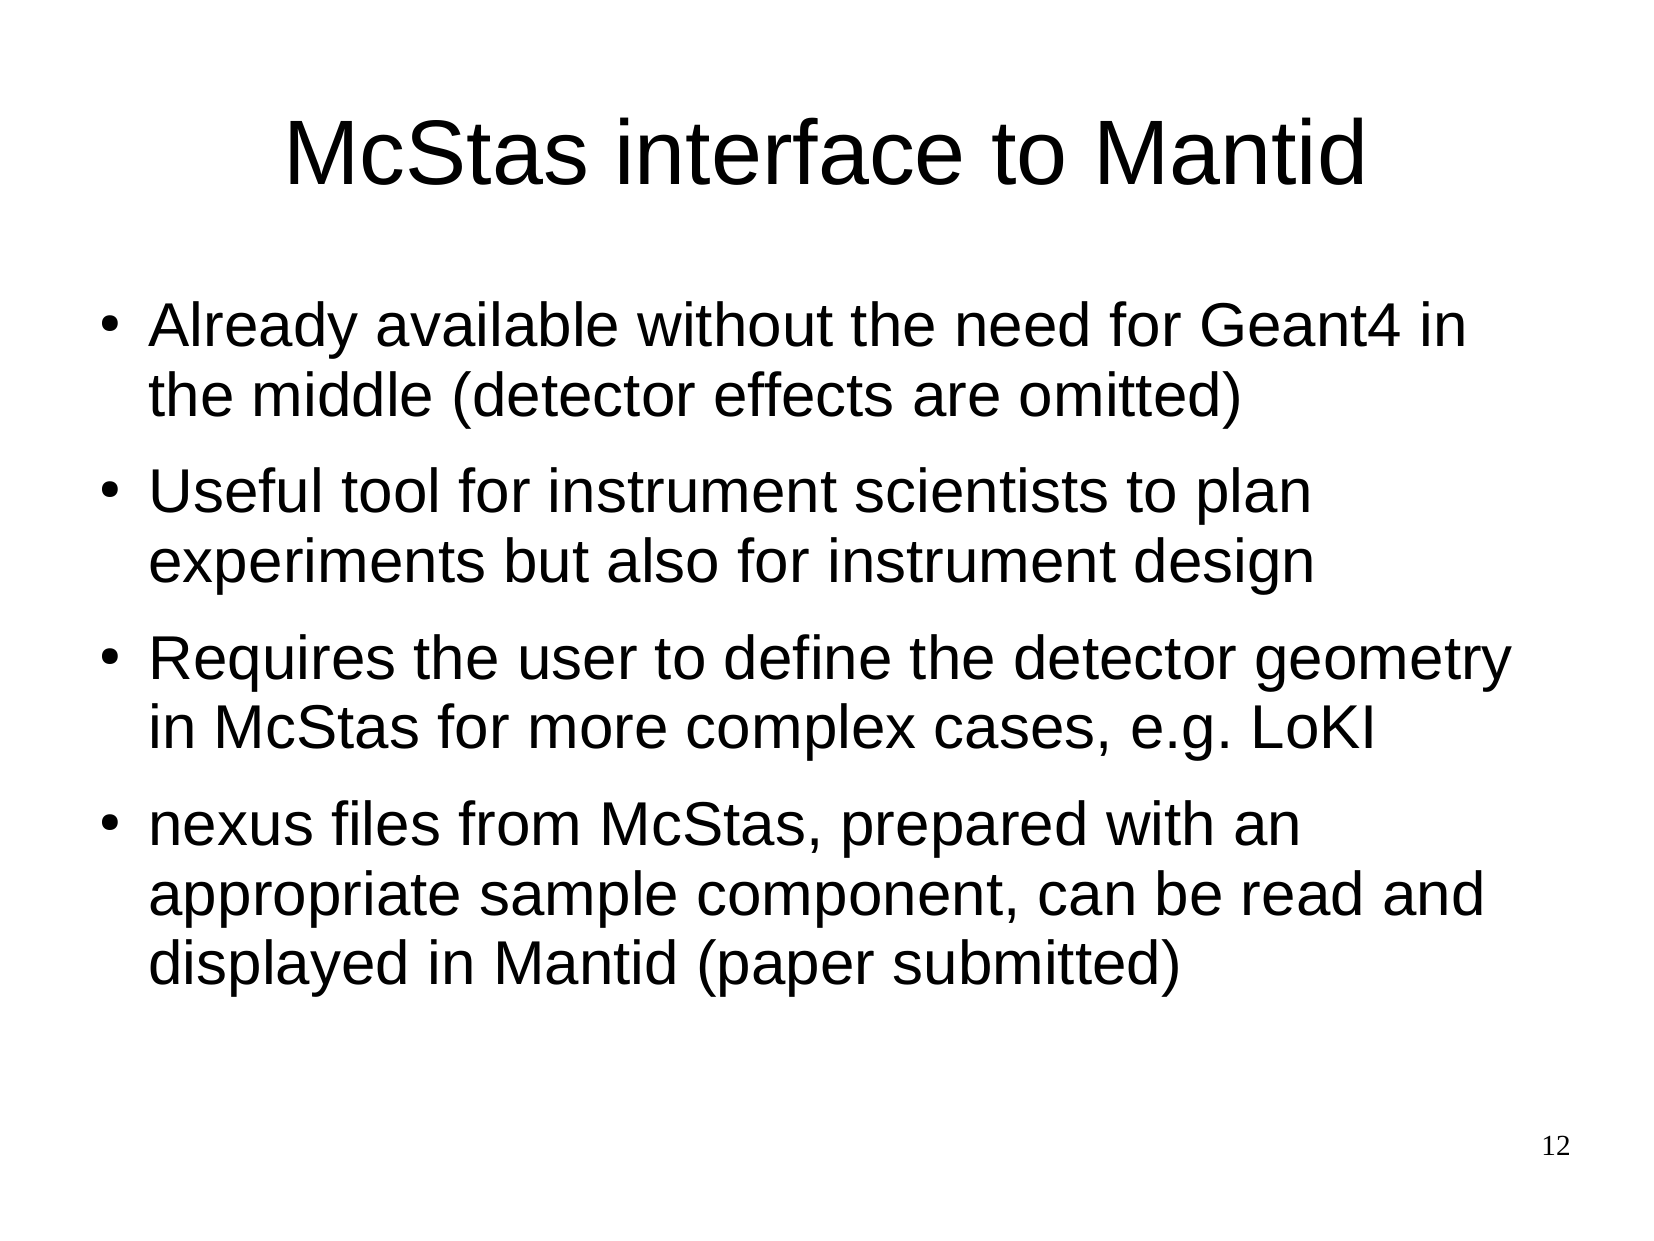

# McStas interface to Mantid
Already available without the need for Geant4 in the middle (detector effects are omitted)
Useful tool for instrument scientists to plan experiments but also for instrument design
Requires the user to define the detector geometry in McStas for more complex cases, e.g. LoKI
nexus files from McStas, prepared with an appropriate sample component, can be read and displayed in Mantid (paper submitted)
12